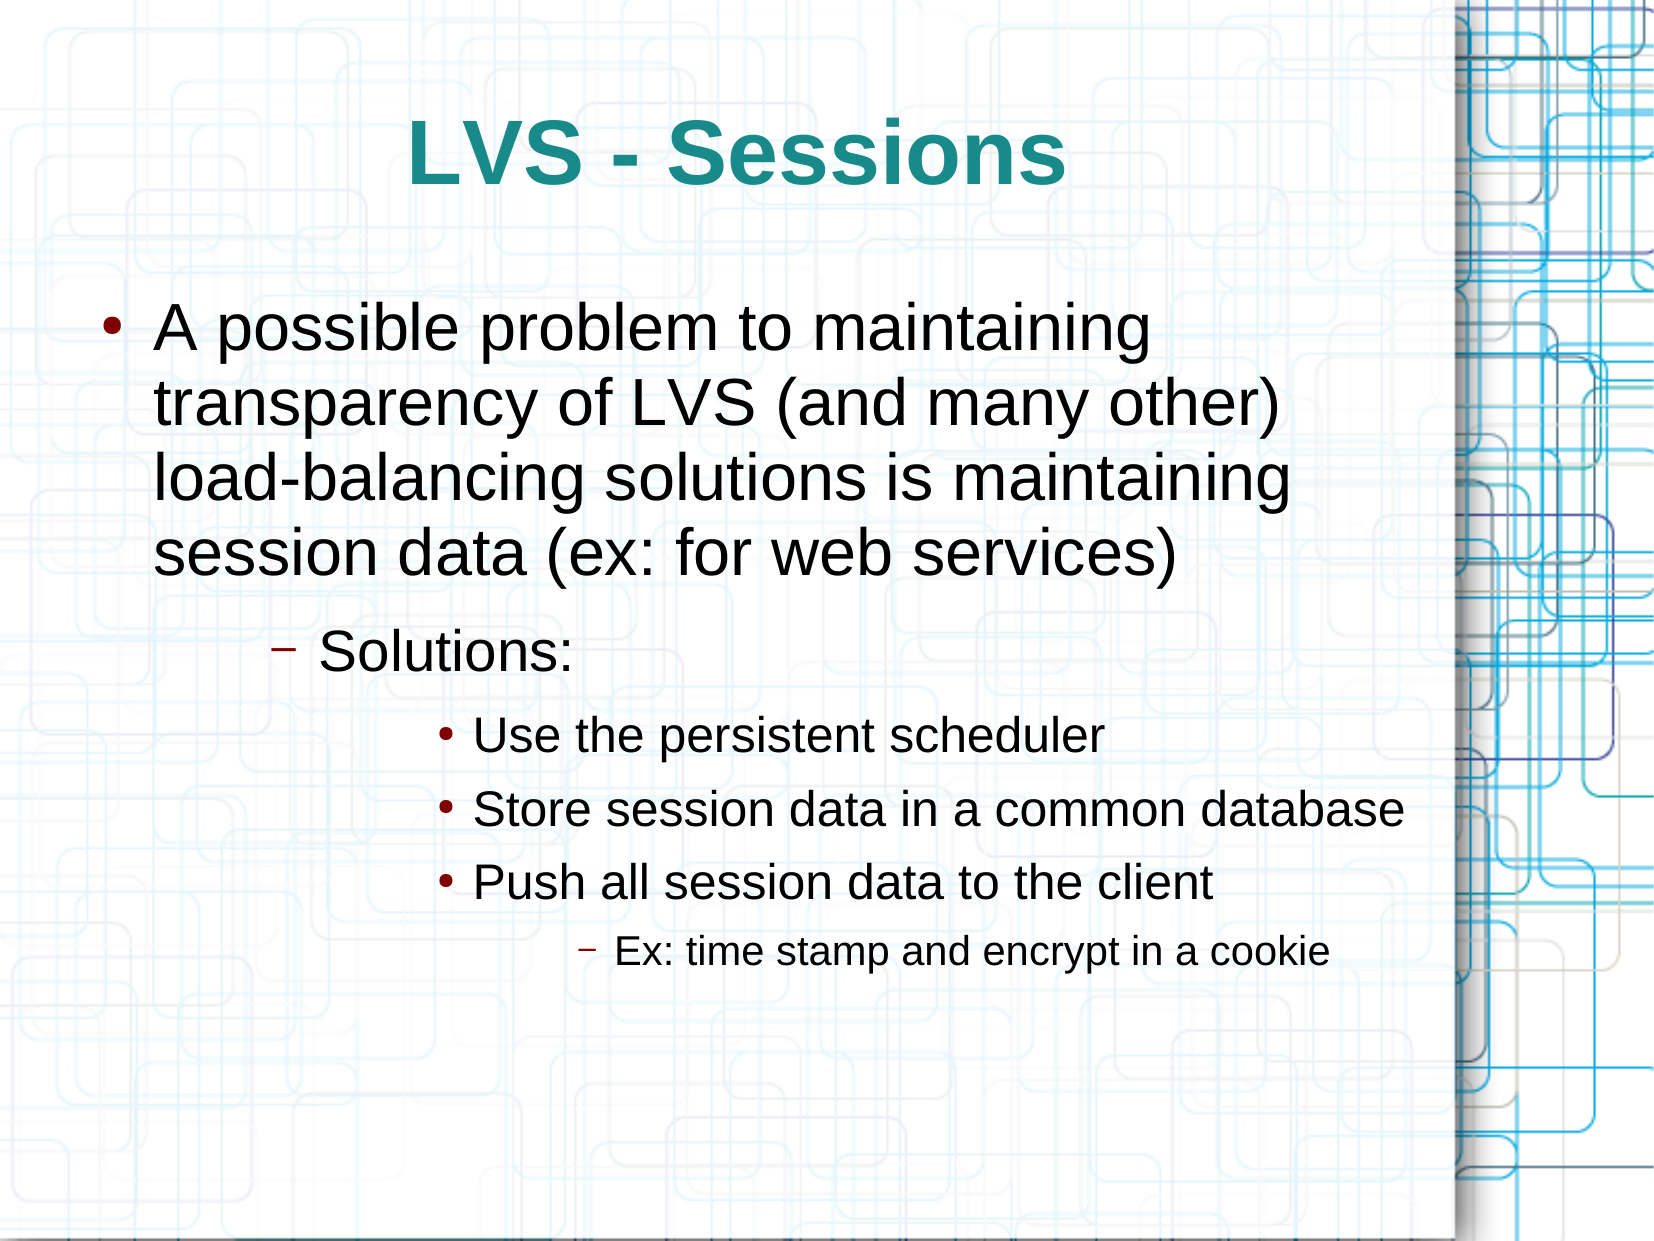

# LVS - Sessions
A possible problem to maintaining transparency of LVS (and many other) load-balancing solutions is maintaining session data (ex: for web services)
Solutions:
Use the persistent scheduler
Store session data in a common database
Push all session data to the client
Ex: time stamp and encrypt in a cookie